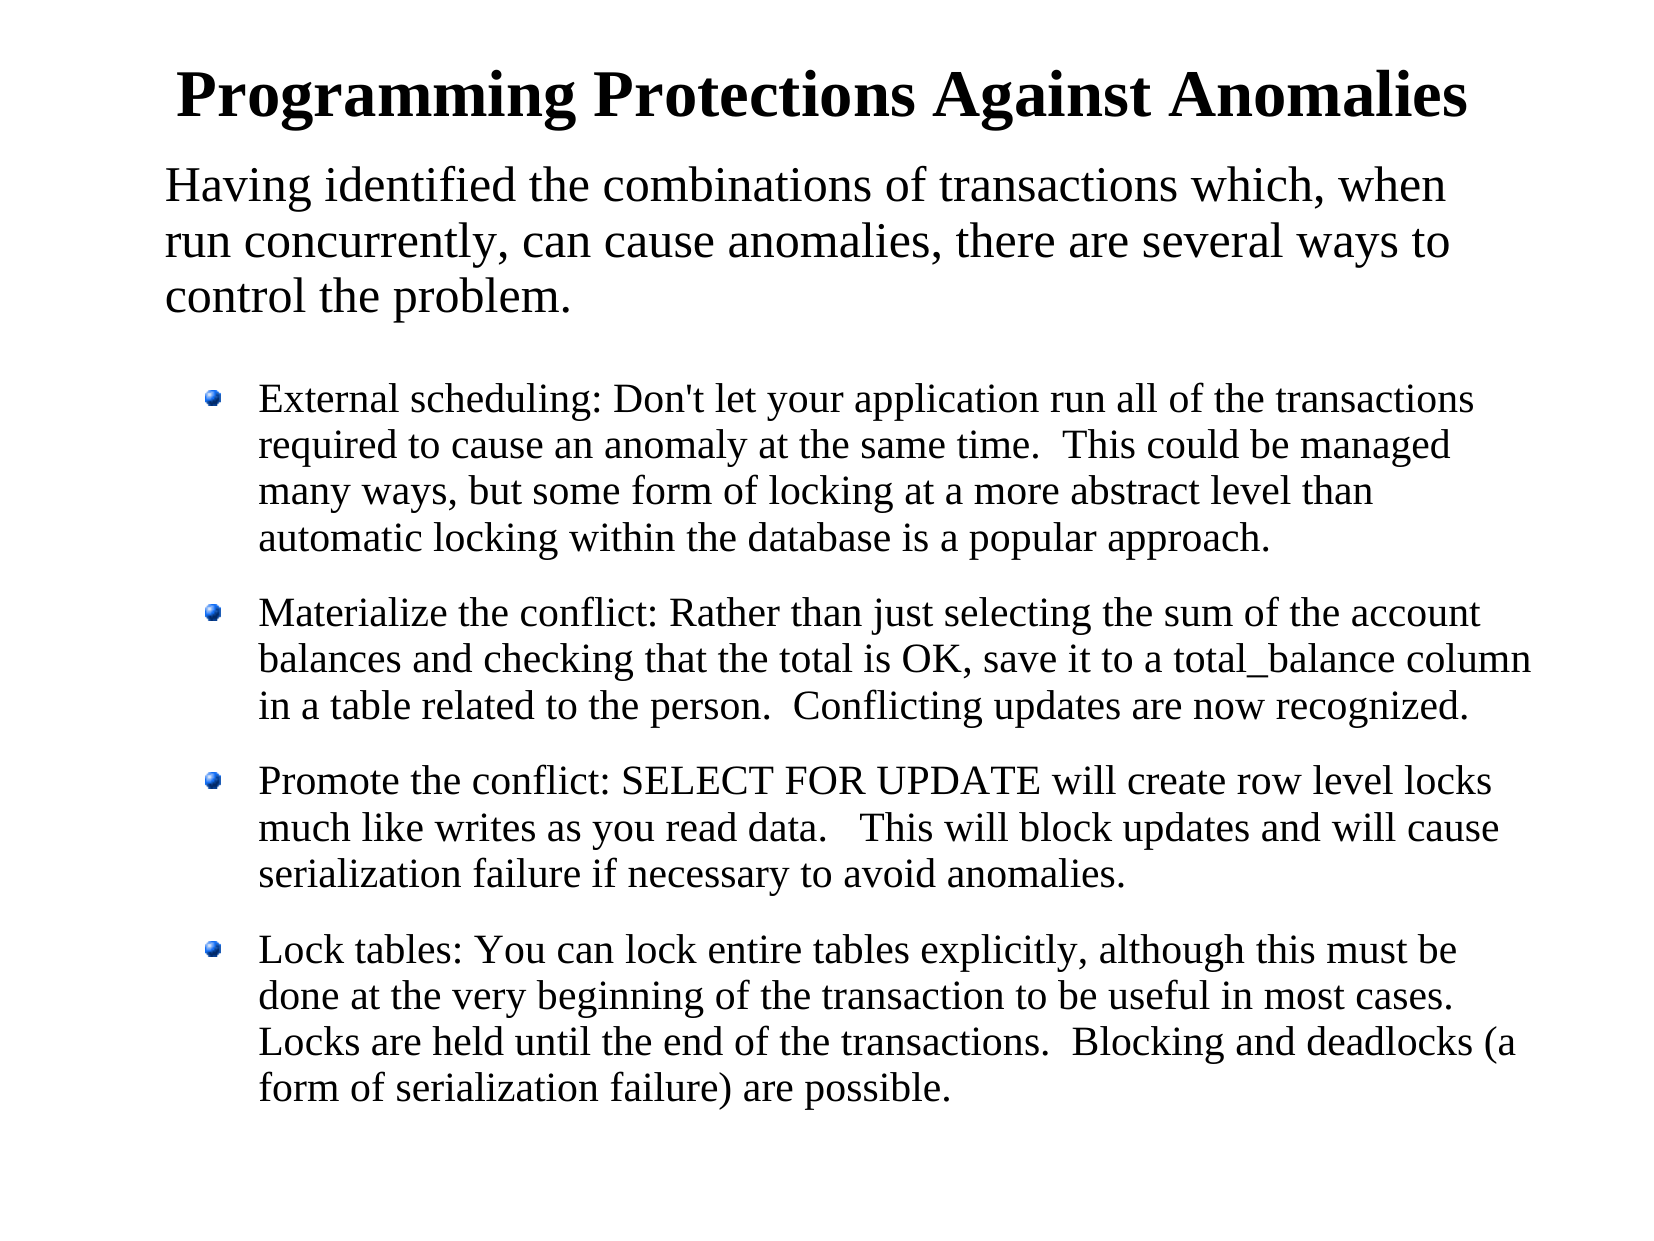

# Programming Protections Against Anomalies
Having identified the combinations of transactions which, when run concurrently, can cause anomalies, there are several ways to control the problem.
External scheduling: Don't let your application run all of the transactions required to cause an anomaly at the same time. This could be managed many ways, but some form of locking at a more abstract level than automatic locking within the database is a popular approach.
Materialize the conflict: Rather than just selecting the sum of the account balances and checking that the total is OK, save it to a total_balance column in a table related to the person. Conflicting updates are now recognized.
Promote the conflict: SELECT FOR UPDATE will create row level locks much like writes as you read data. This will block updates and will cause serialization failure if necessary to avoid anomalies.
Lock tables: You can lock entire tables explicitly, although this must be done at the very beginning of the transaction to be useful in most cases. Locks are held until the end of the transactions. Blocking and deadlocks (a form of serialization failure) are possible.